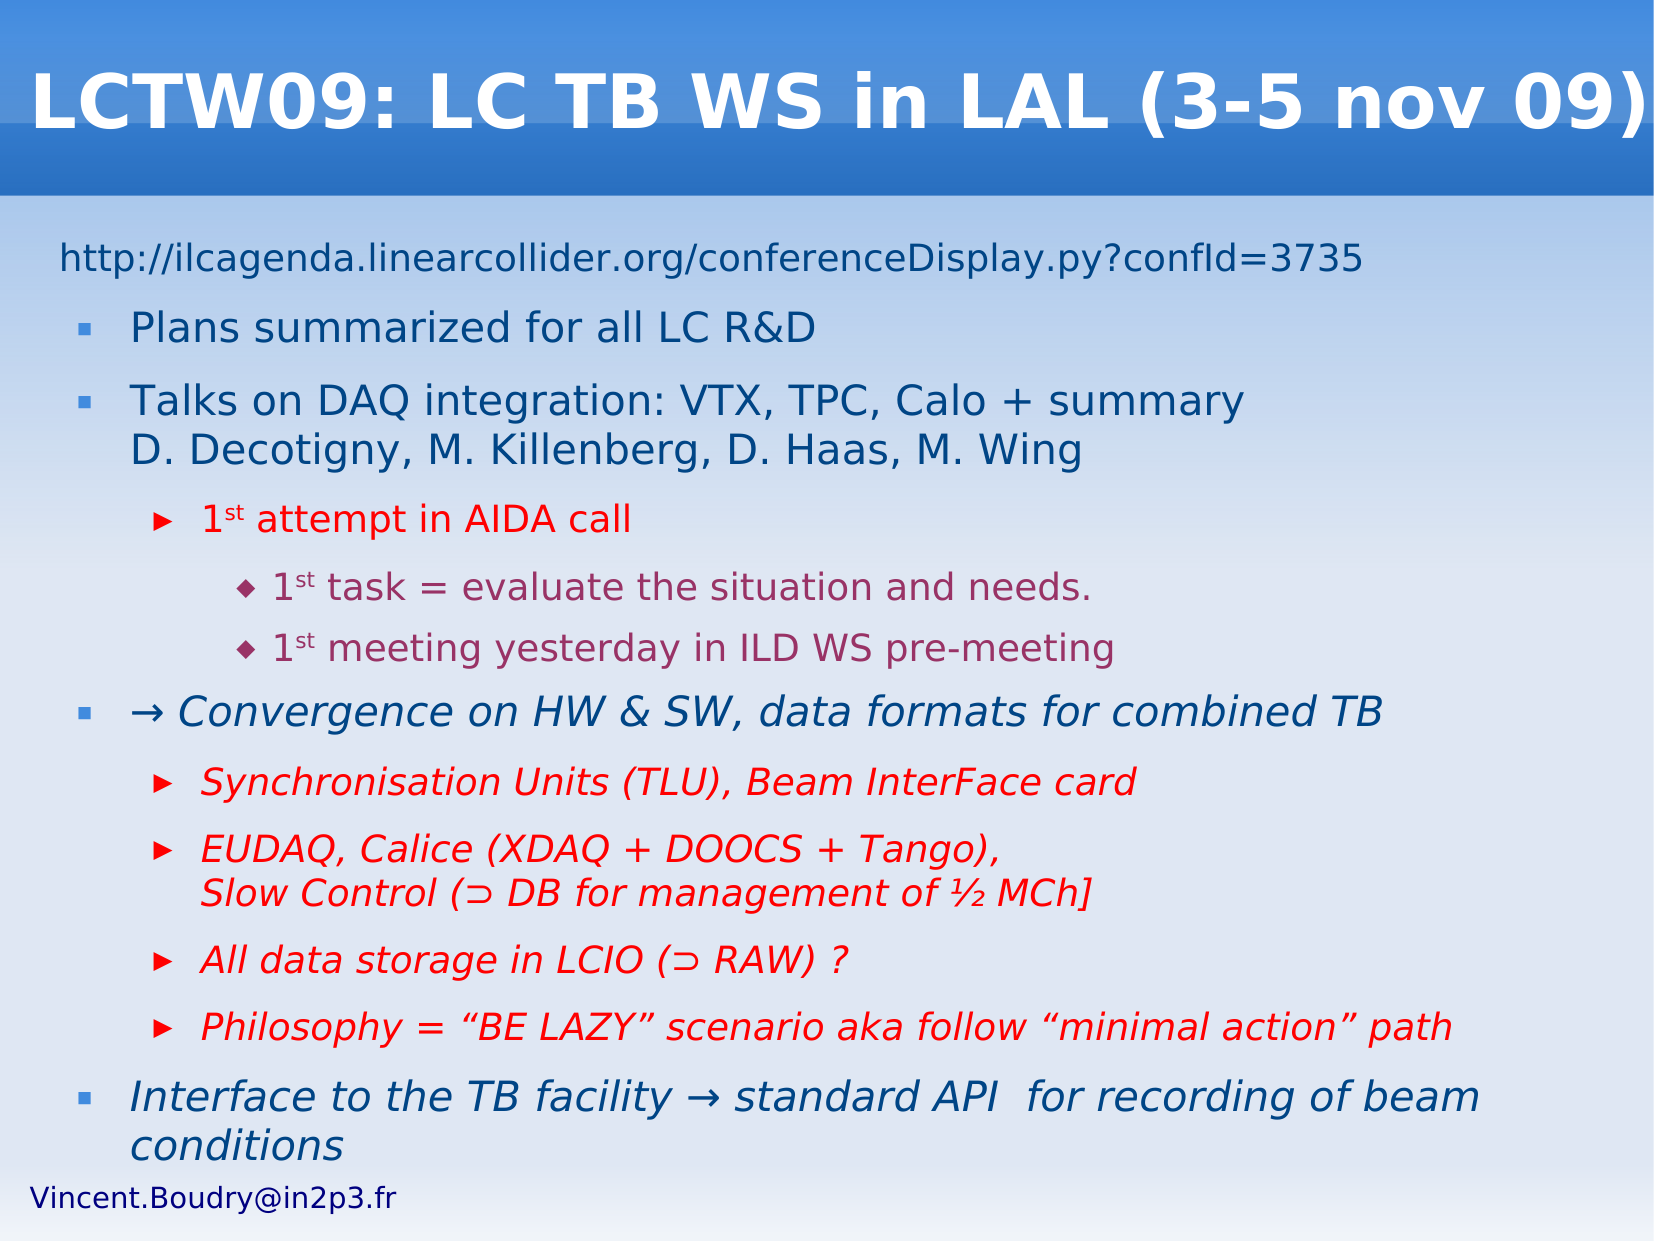

# LCTW09: LC TB WS in LAL (3-5 nov 09)
http://ilcagenda.linearcollider.org/conferenceDisplay.py?confId=3735
Plans summarized for all LC R&D
Talks on DAQ integration: VTX, TPC, Calo + summary
D. Decotigny, M. Killenberg, D. Haas, M. Wing
1st attempt in AIDA call
1st task = evaluate the situation and needs.
1st meeting yesterday in ILD WS pre-meeting
→ Convergence on HW & SW, data formats for combined TB
Synchronisation Units (TLU), Beam InterFace card
EUDAQ, Calice (XDAQ + DOOCS + Tango),
Slow Control (⊃ DB for management of ½ MCh]
All data storage in LCIO (⊃ RAW) ?
Philosophy = “BE LAZY” scenario aka follow “minimal action” path
Interface to the TB facility → standard API for recording of beam conditions